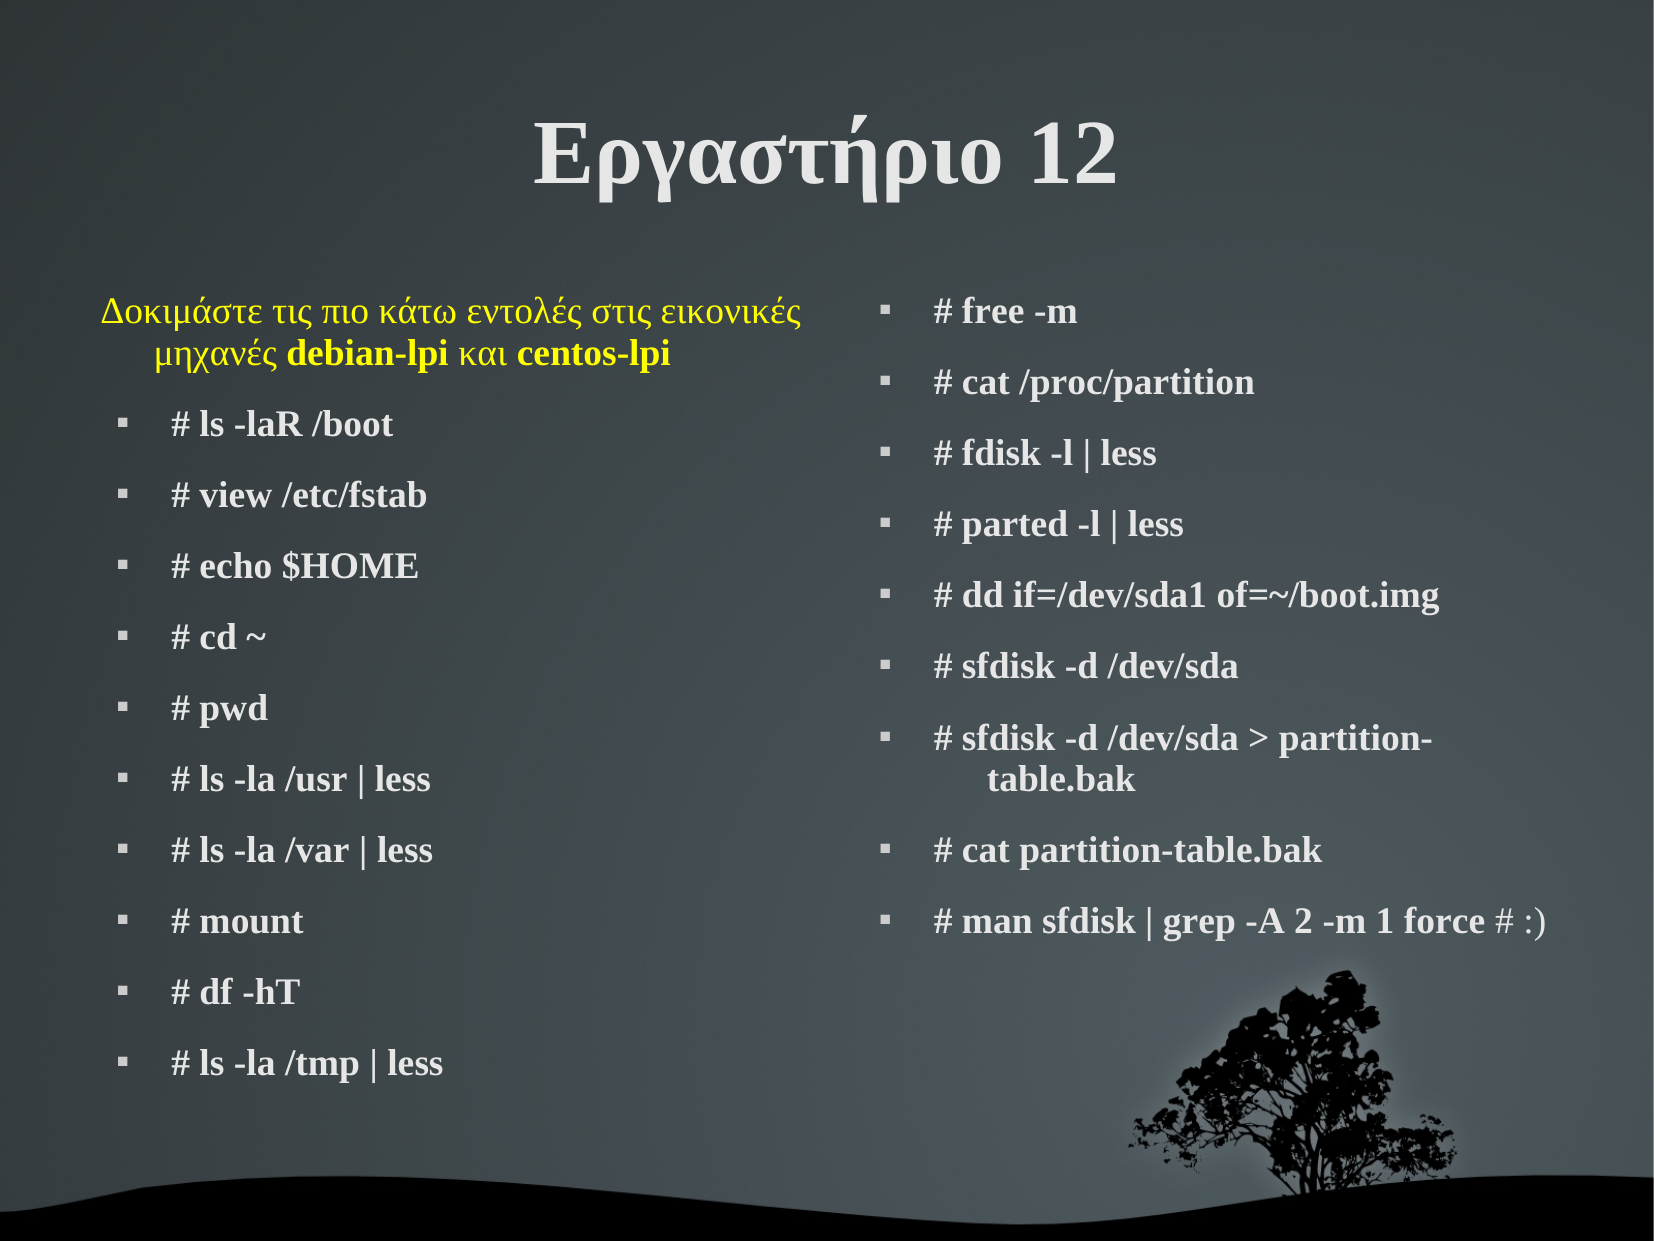

Εργαστήριο 12
# Δοκιμάστε τις πιο κάτω εντολές στις εικονικές μηχανές debian-lpi και centos-lpi
# ls -laR /boot
# view /etc/fstab
# echo $HOME
# cd ~
# pwd
# ls -la /usr | less
# ls -la /var | less
# mount
# df -hT
# ls -la /tmp | less
# free -m
# cat /proc/partition
# fdisk -l | less
# parted -l | less
# dd if=/dev/sda1 of=~/boot.img
# sfdisk -d /dev/sda
# sfdisk -d /dev/sda > partition-table.bak
# cat partition-table.bak
# man sfdisk | grep -A 2 -m 1 force # :)